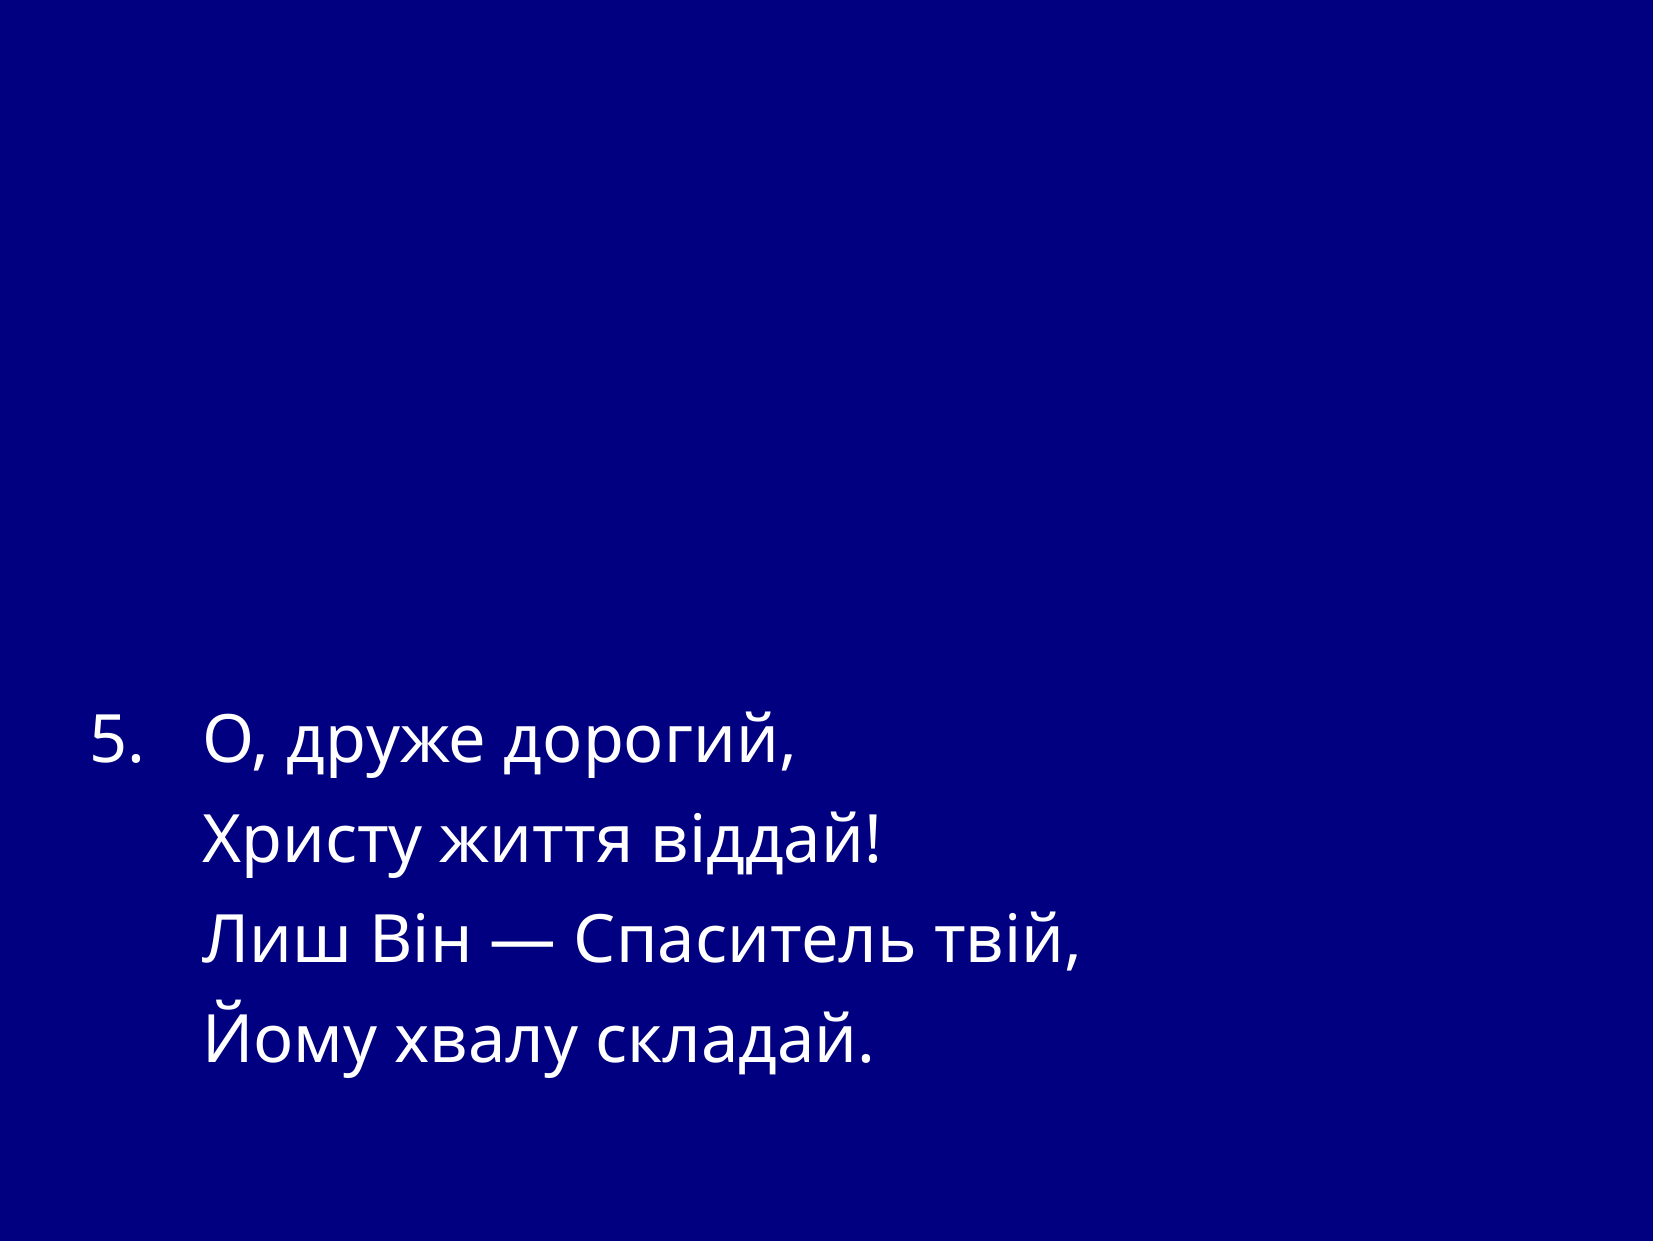

5.	О, друже дорогий,
	Христу життя віддай!
	Лиш Він ― Спаситель твій,
	Йому хвалу складай.